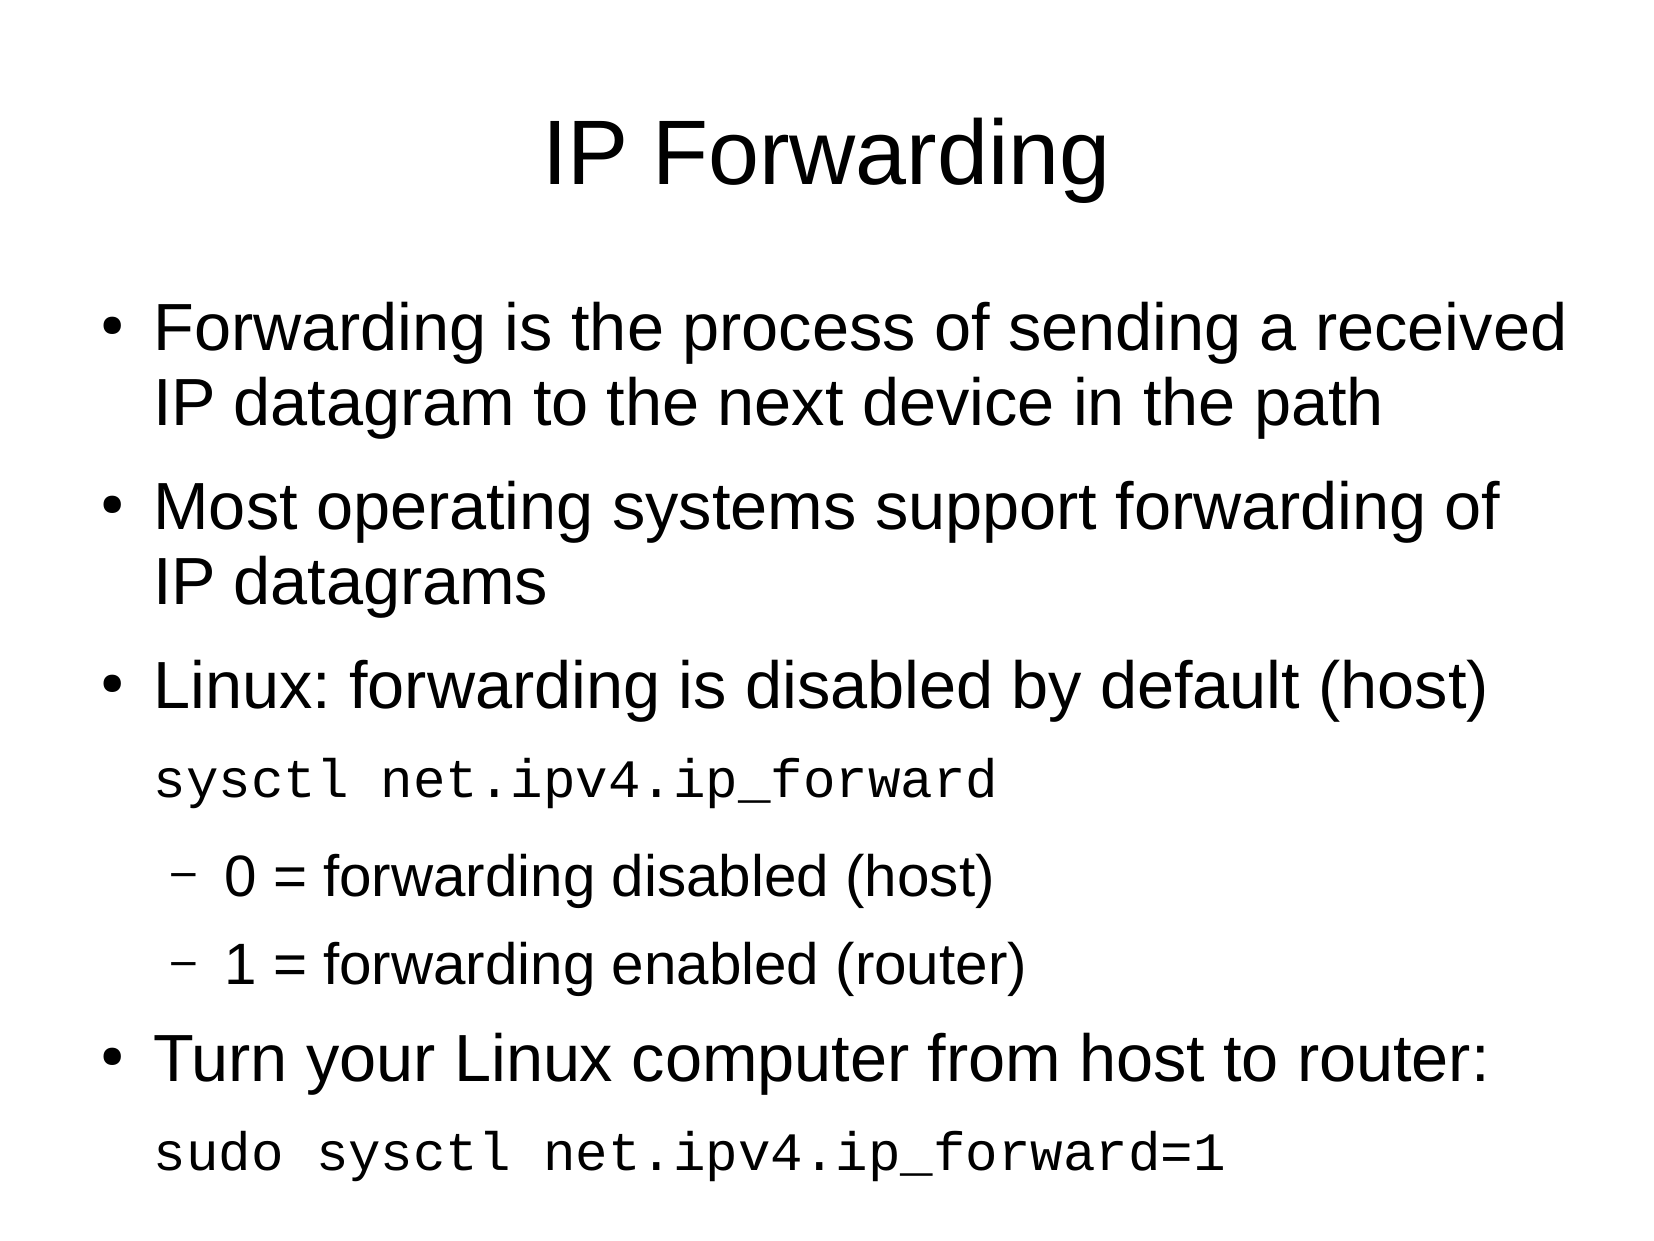

# IP Forwarding
Forwarding is the process of sending a received IP datagram to the next device in the path
Most operating systems support forwarding of IP datagrams
Linux: forwarding is disabled by default (host)
sysctl net.ipv4.ip_forward
0 = forwarding disabled (host)
1 = forwarding enabled (router)
Turn your Linux computer from host to router:
sudo sysctl net.ipv4.ip_forward=1